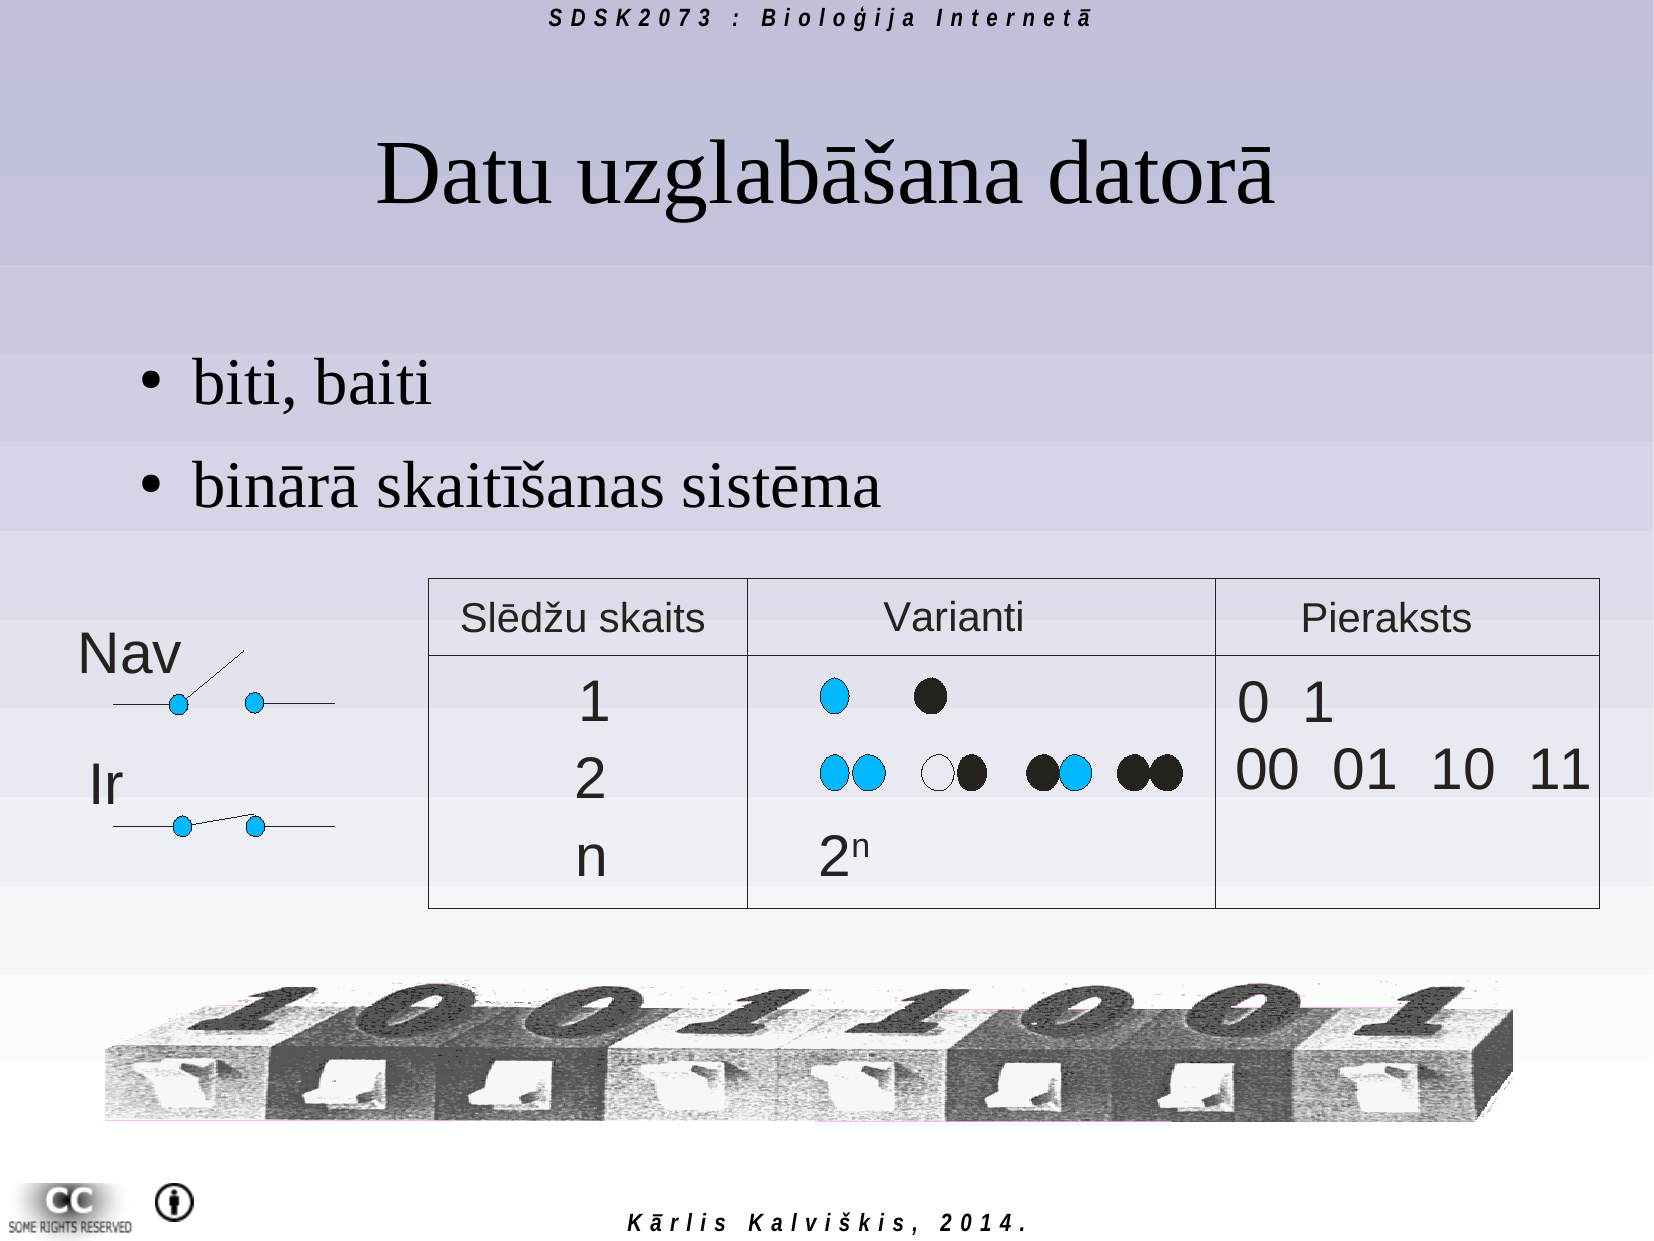

# Datu uzglabāšana datorā
biti, baiti
binārā skaitīšanas sistēma
Slēdžu skaits
Varianti
Pieraksts
Nav
1
0 1
00 01 10 11
2
Ir
n
2n